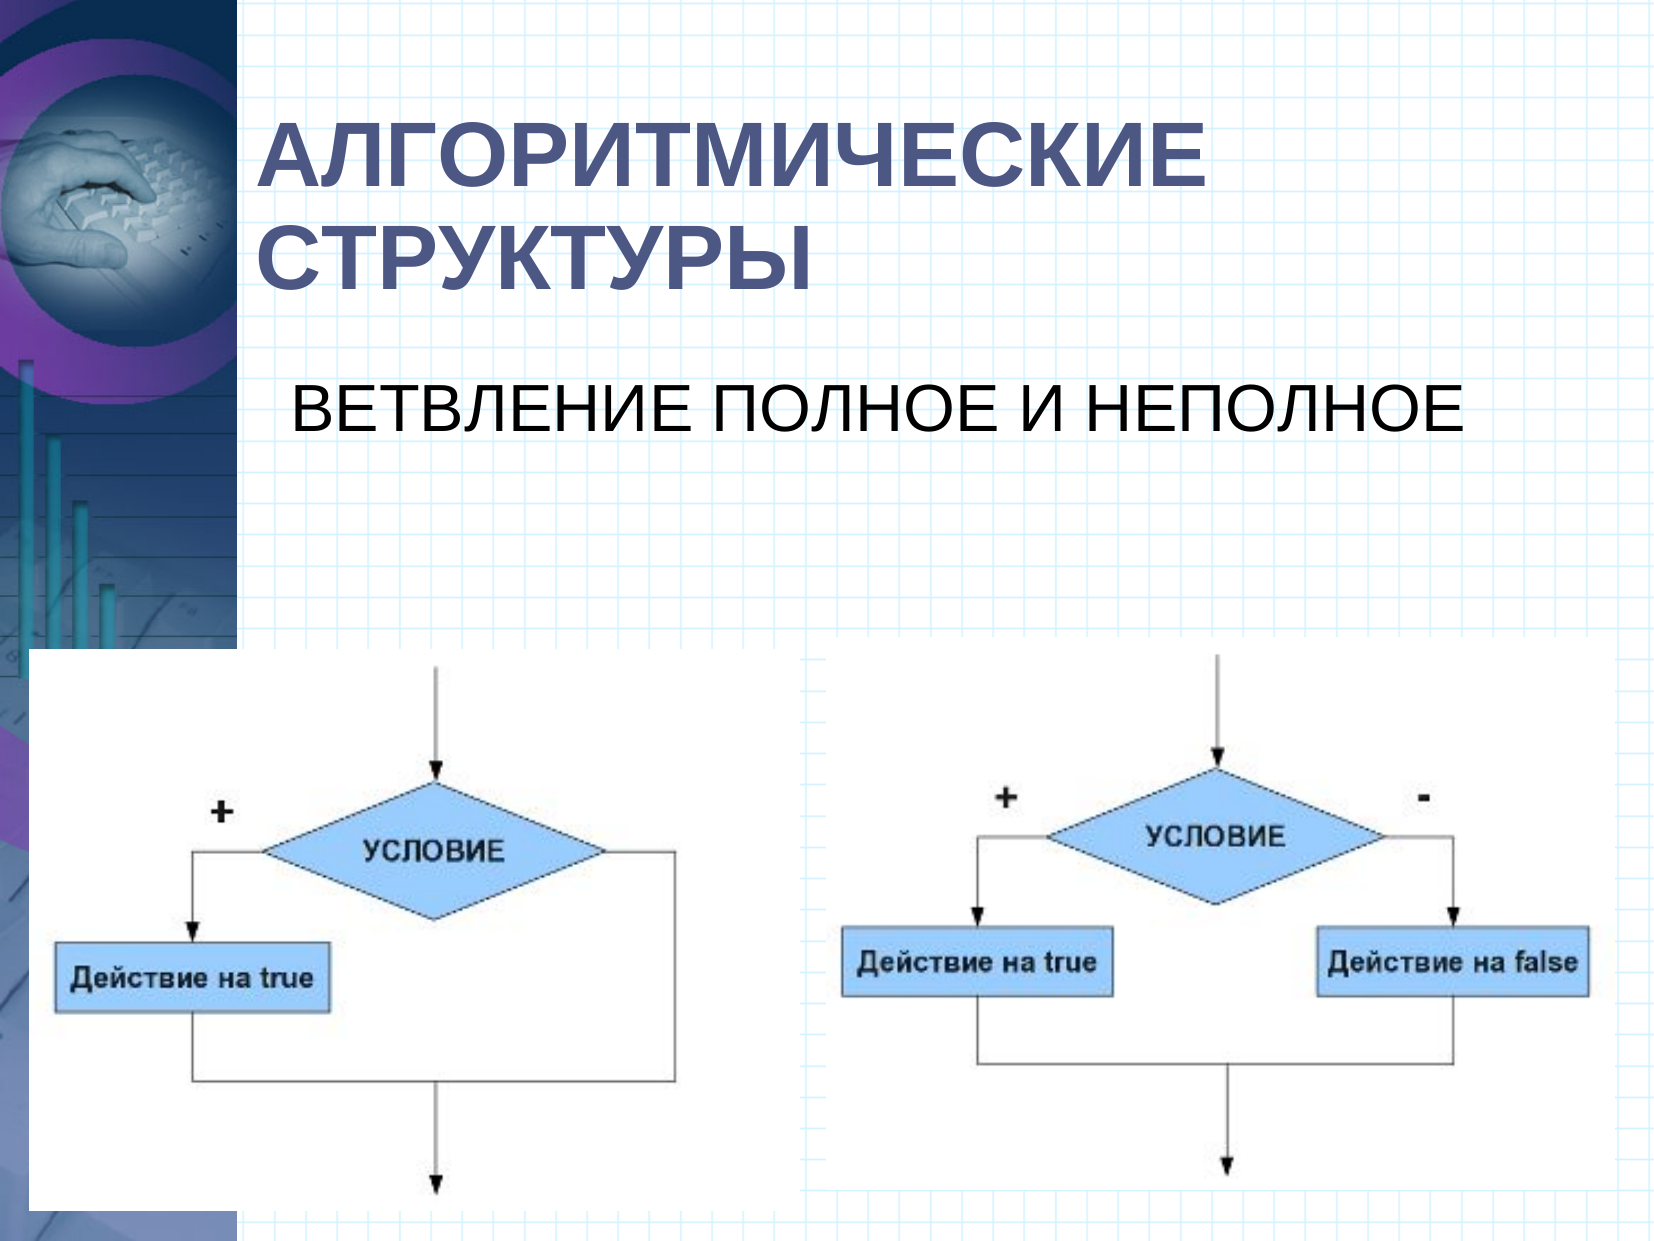

# АЛГОРИТМИЧЕСКИЕ СТРУКТУРЫ
ВЕТВЛЕНИЕ ПОЛНОЕ И НЕПОЛНОЕ